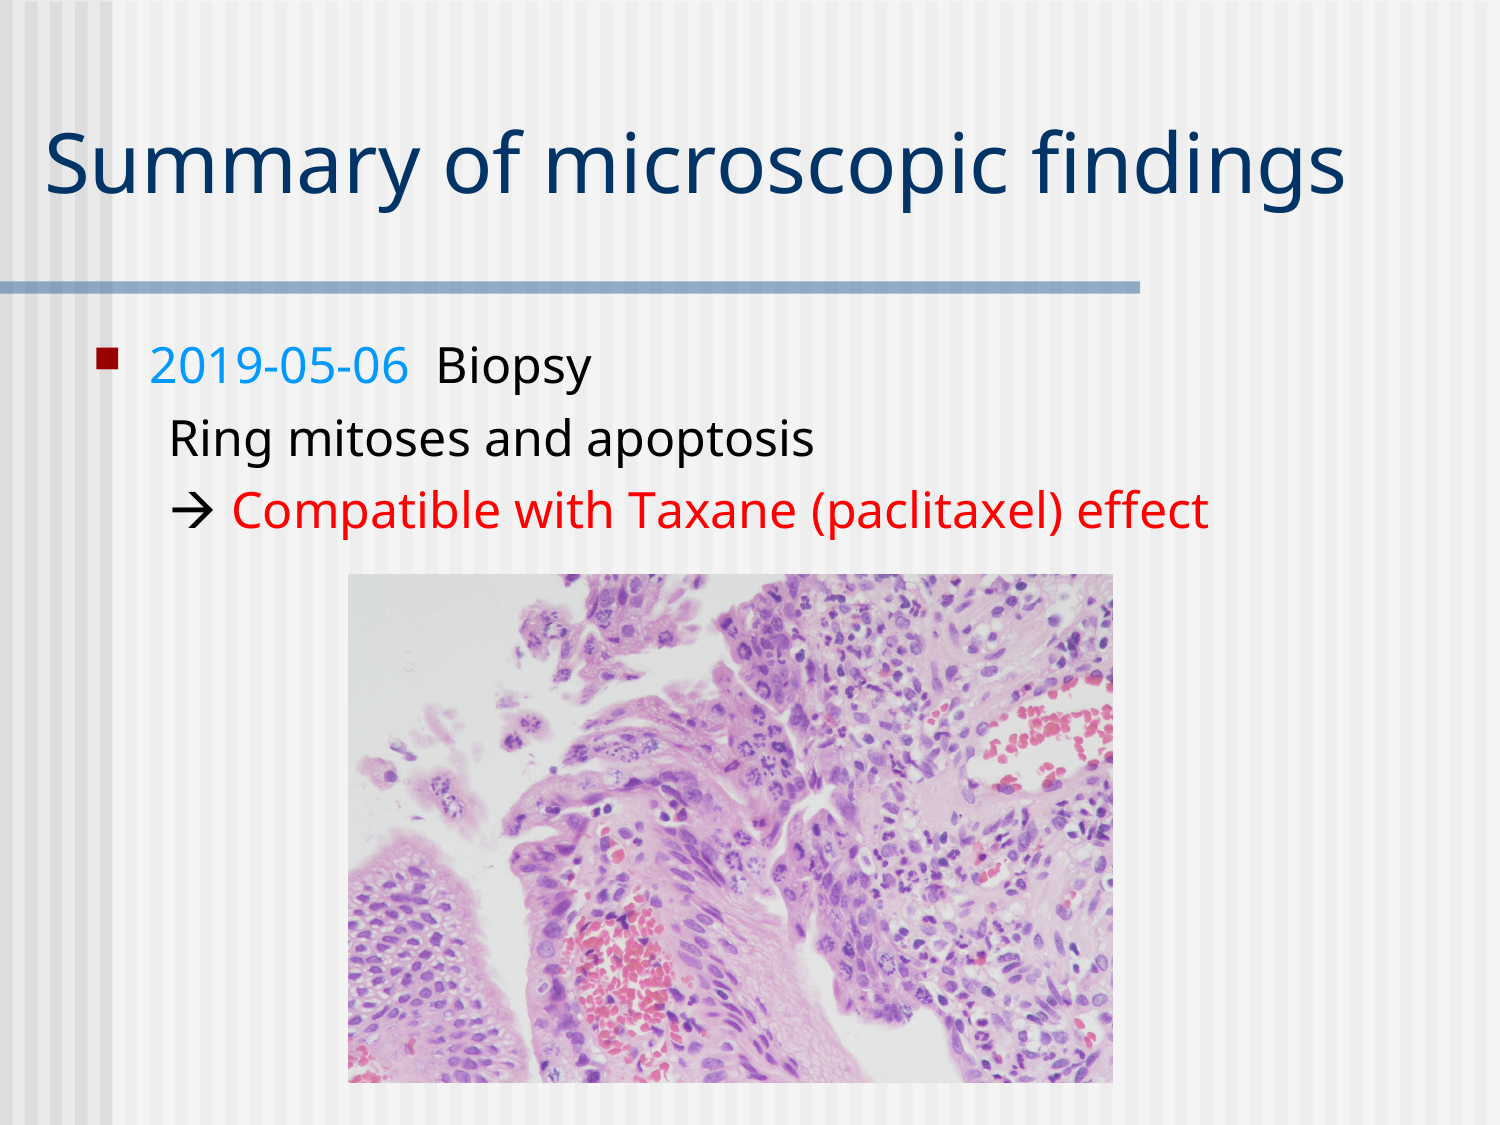

# Summary of microscopic findings
2019-05-06 Biopsy
Ring mitoses and apoptosis
 Compatible with Taxane (paclitaxel) effect